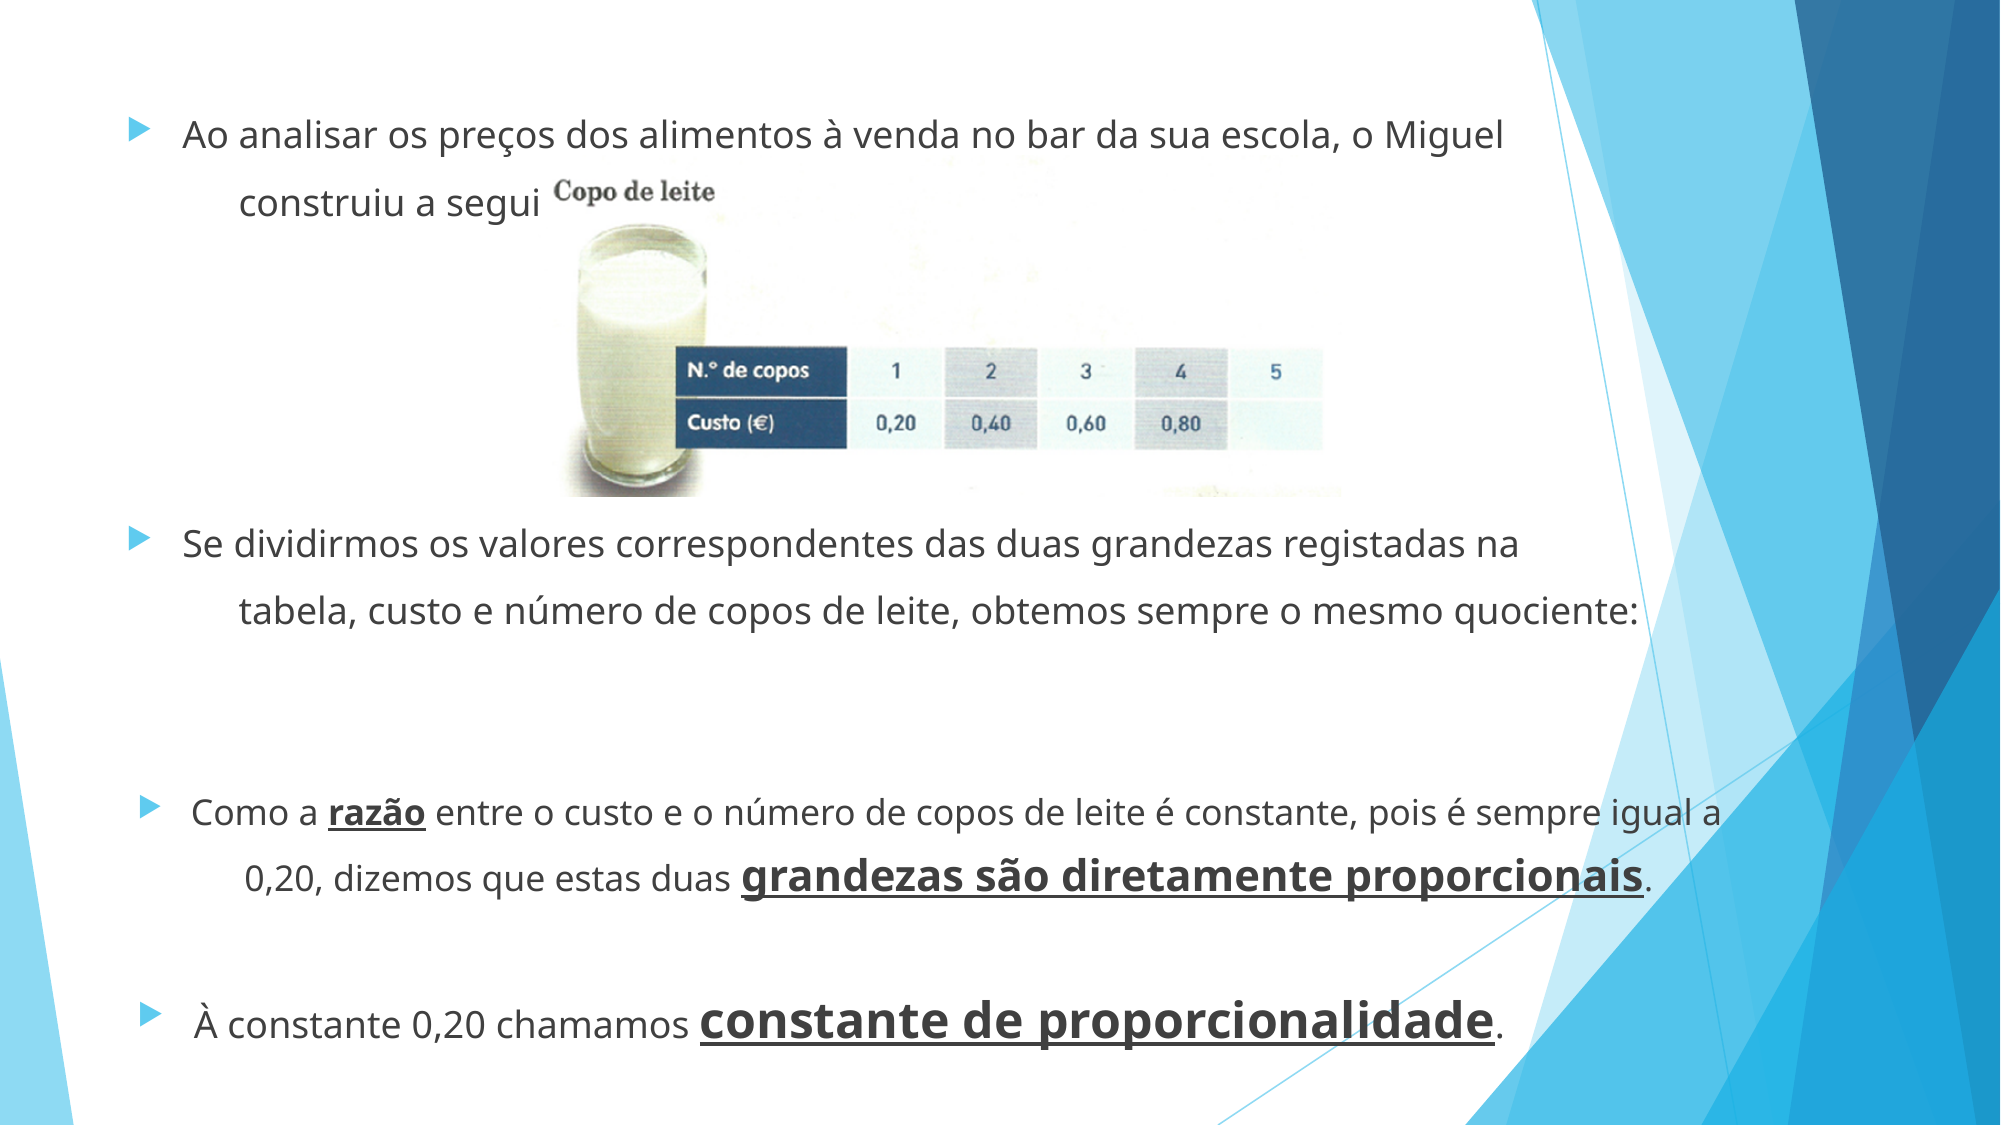

# Ao analisar os preços dos alimentos à venda no bar da sua escola, o Miguel construiu a seguinte tabela:
Se dividirmos os valores correspondentes das duas grandezas registadas na tabela, custo e número de copos de leite, obtemos sempre o mesmo quociente:
Como a razão entre o custo e o número de copos de leite é constante, pois é sempre igual a 0,20, dizemos que estas duas grandezas são diretamente proporcionais.
À constante 0,20 chamamos constante de proporcionalidade.